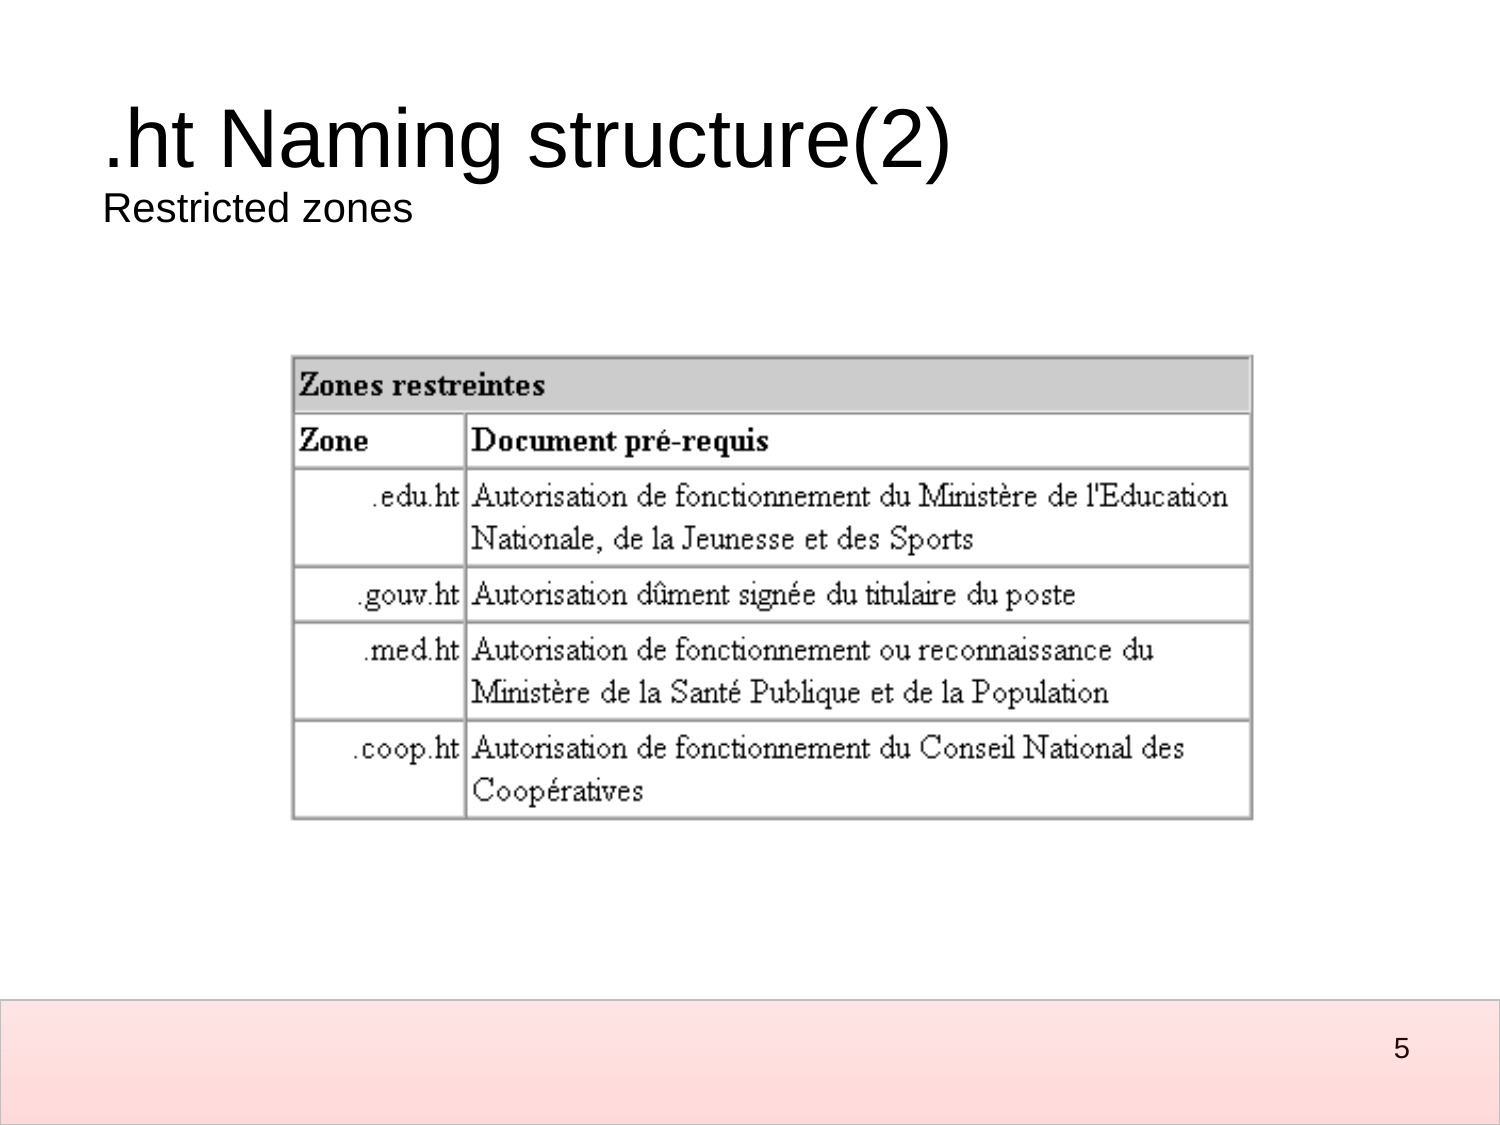

# .ht Naming structure(2)
Restricted zones
5